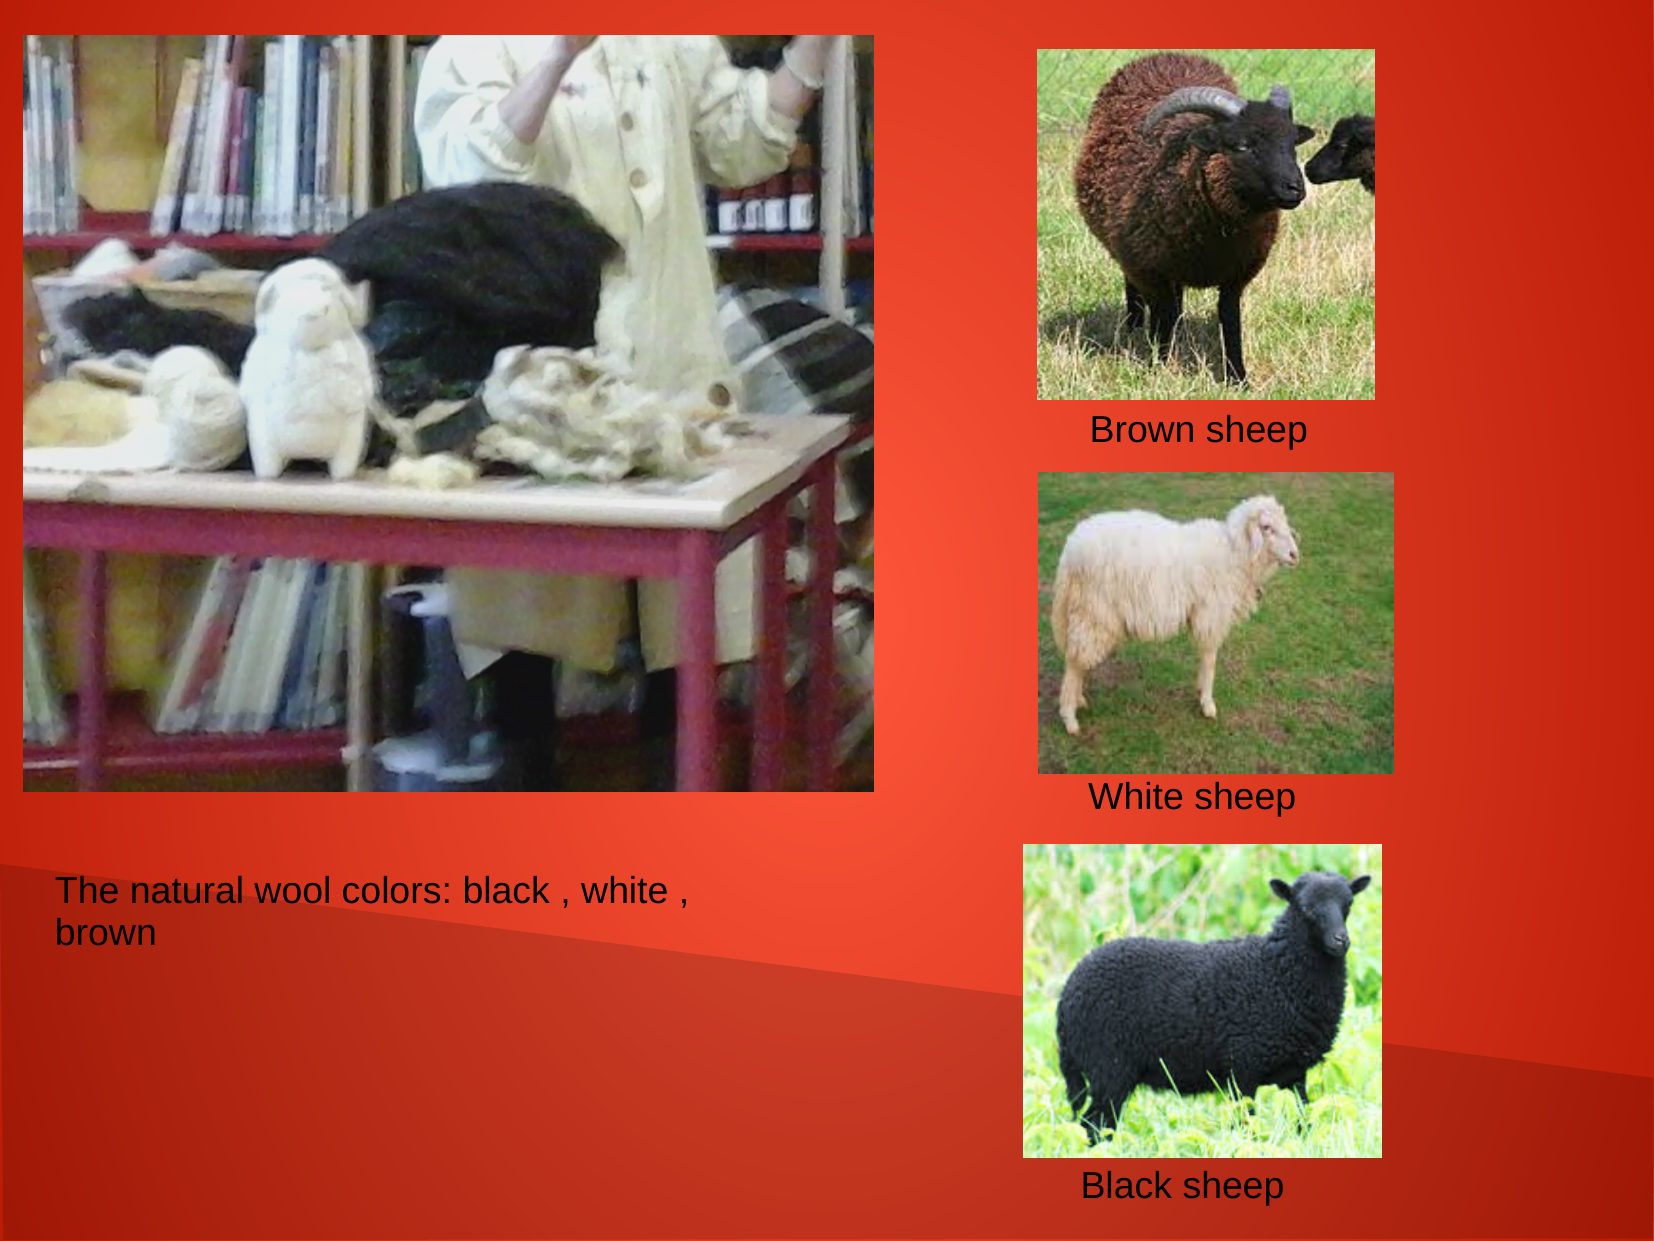

Brown sheep
White sheep
The natural wool colors: black , white , brown
Black sheep